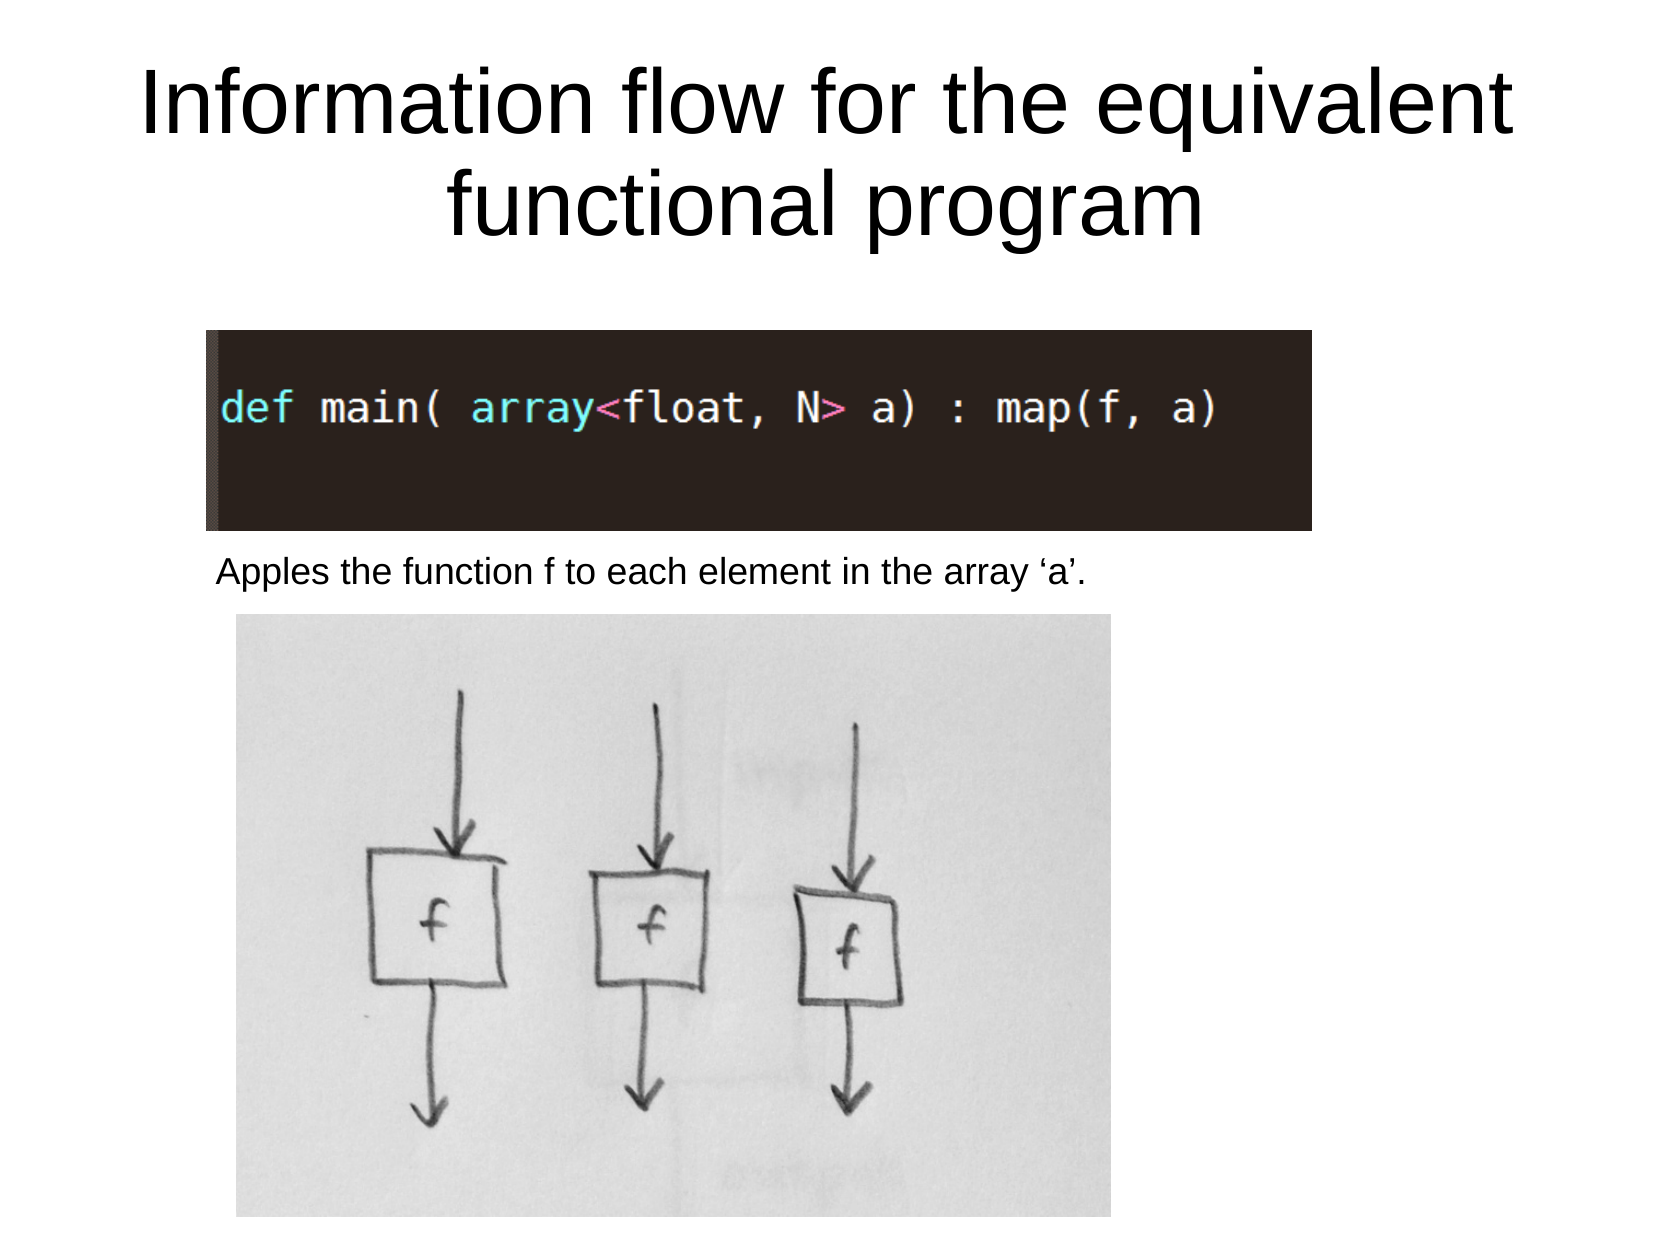

# Information flow for the equivalent functional program
Apples the function f to each element in the array ‘a’.